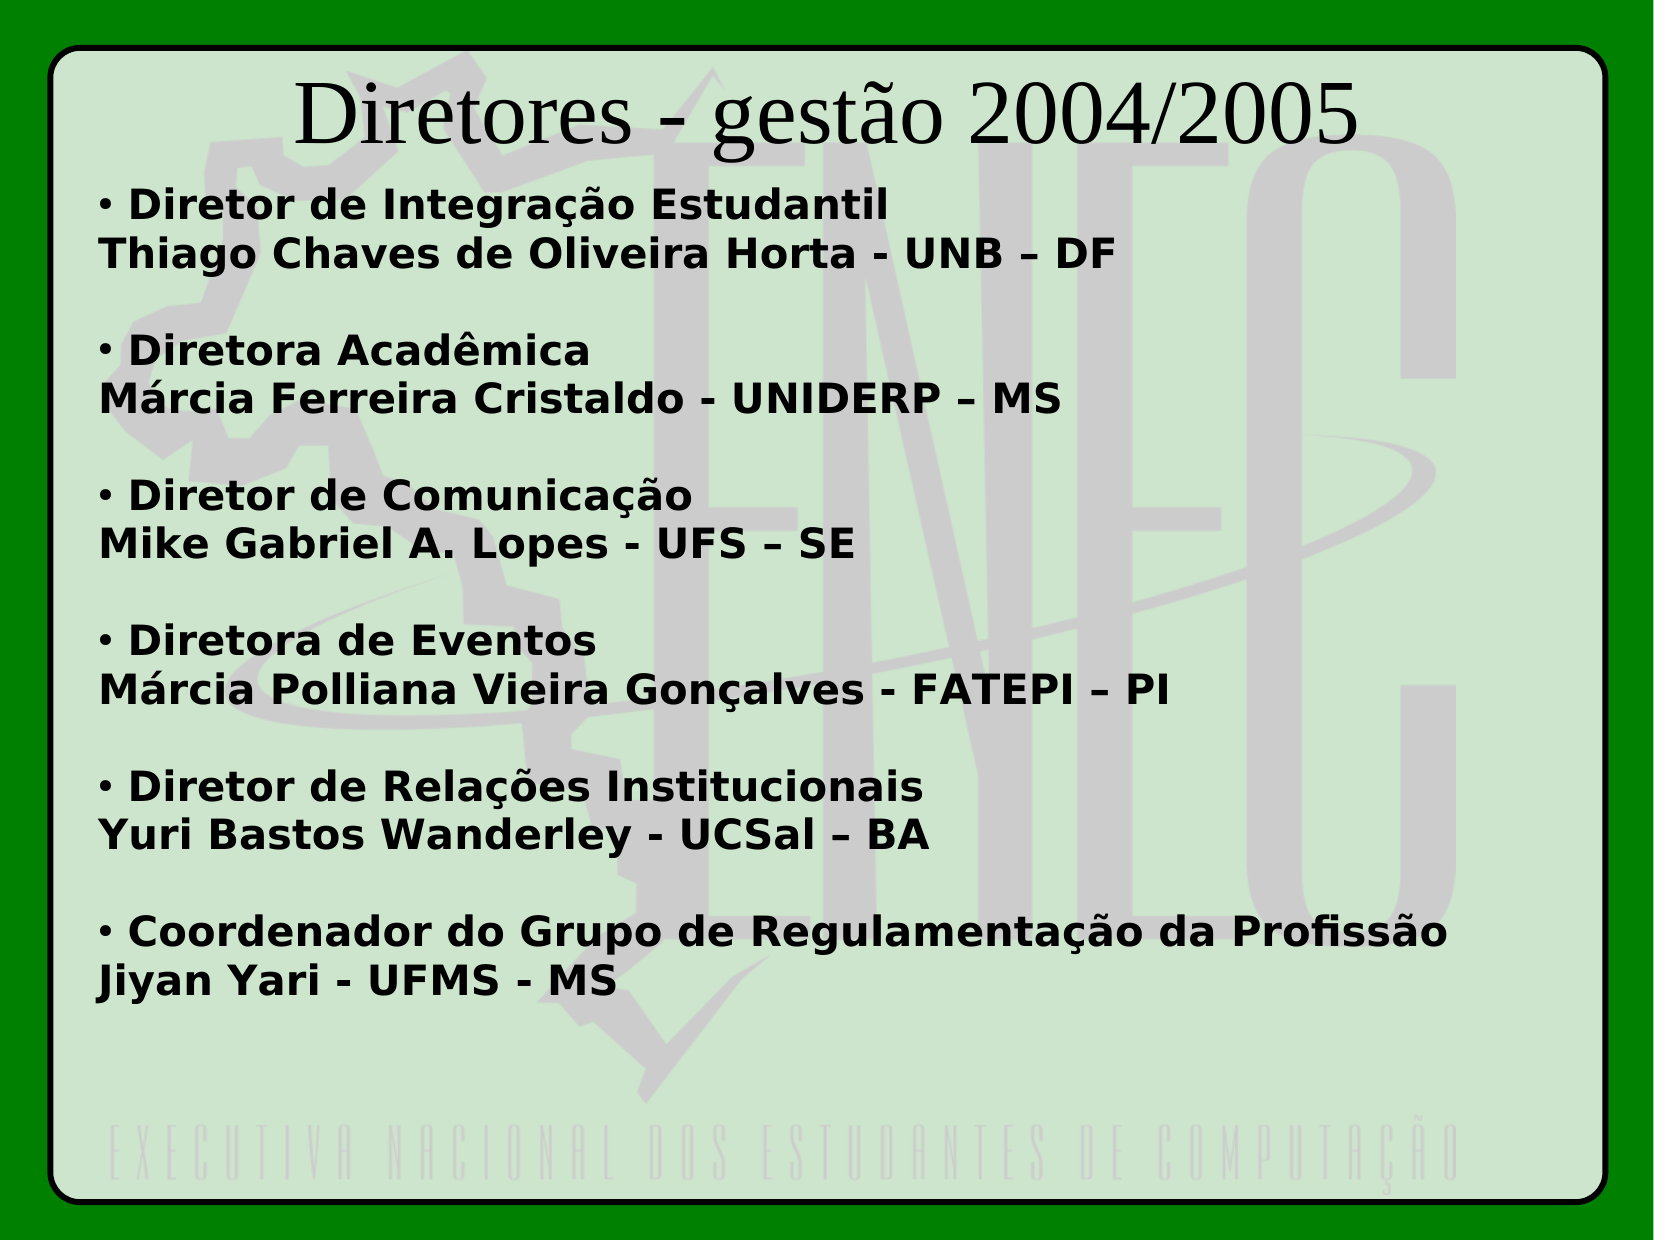

Diretores - gestão 2004/2005
 Diretor de Integração Estudantil
Thiago Chaves de Oliveira Horta - UNB – DF
 Diretora Acadêmica
Márcia Ferreira Cristaldo - UNIDERP – MS
 Diretor de Comunicação
Mike Gabriel A. Lopes - UFS – SE
 Diretora de Eventos
Márcia Polliana Vieira Gonçalves - FATEPI – PI
 Diretor de Relações Institucionais
Yuri Bastos Wanderley - UCSal – BA
 Coordenador do Grupo de Regulamentação da Profissão
Jiyan Yari - UFMS - MS